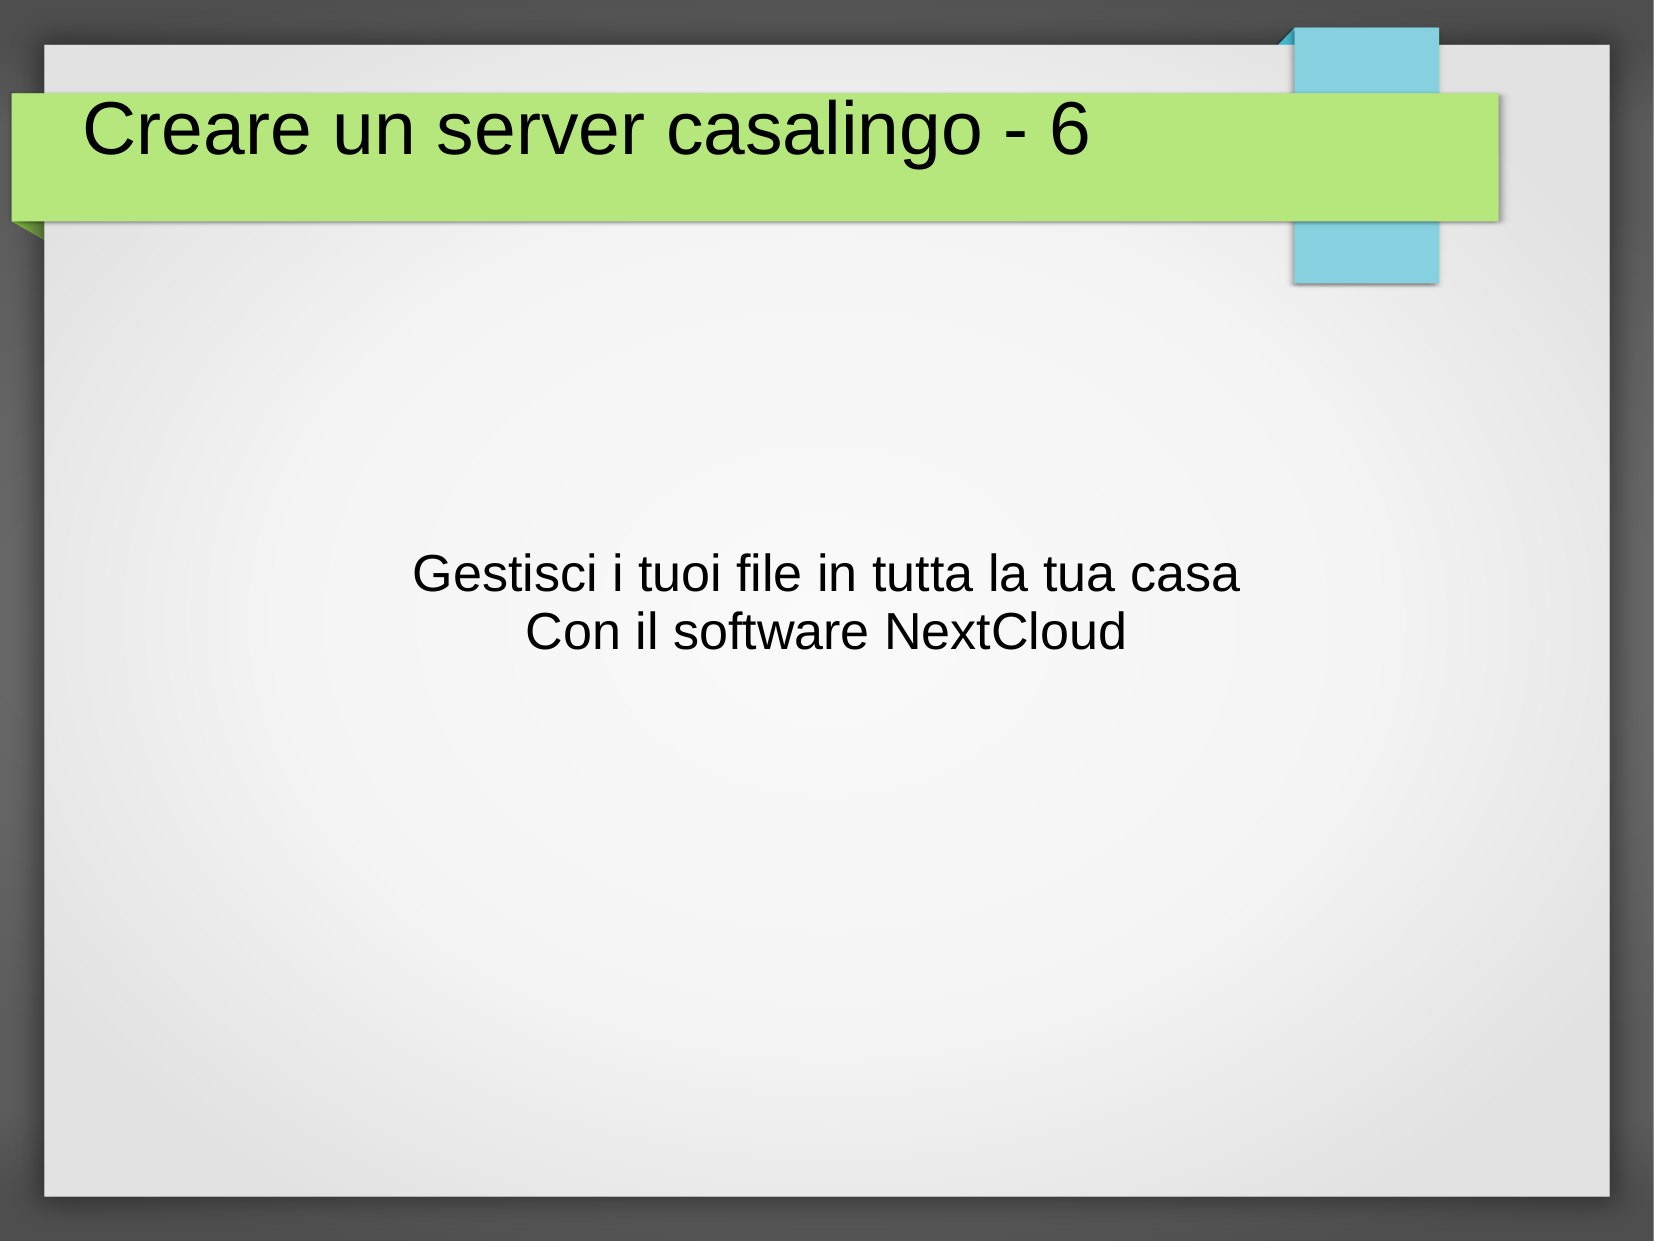

# Creare un server casalingo - 6
Gestisci i tuoi file in tutta la tua casa
Con il software NextCloud